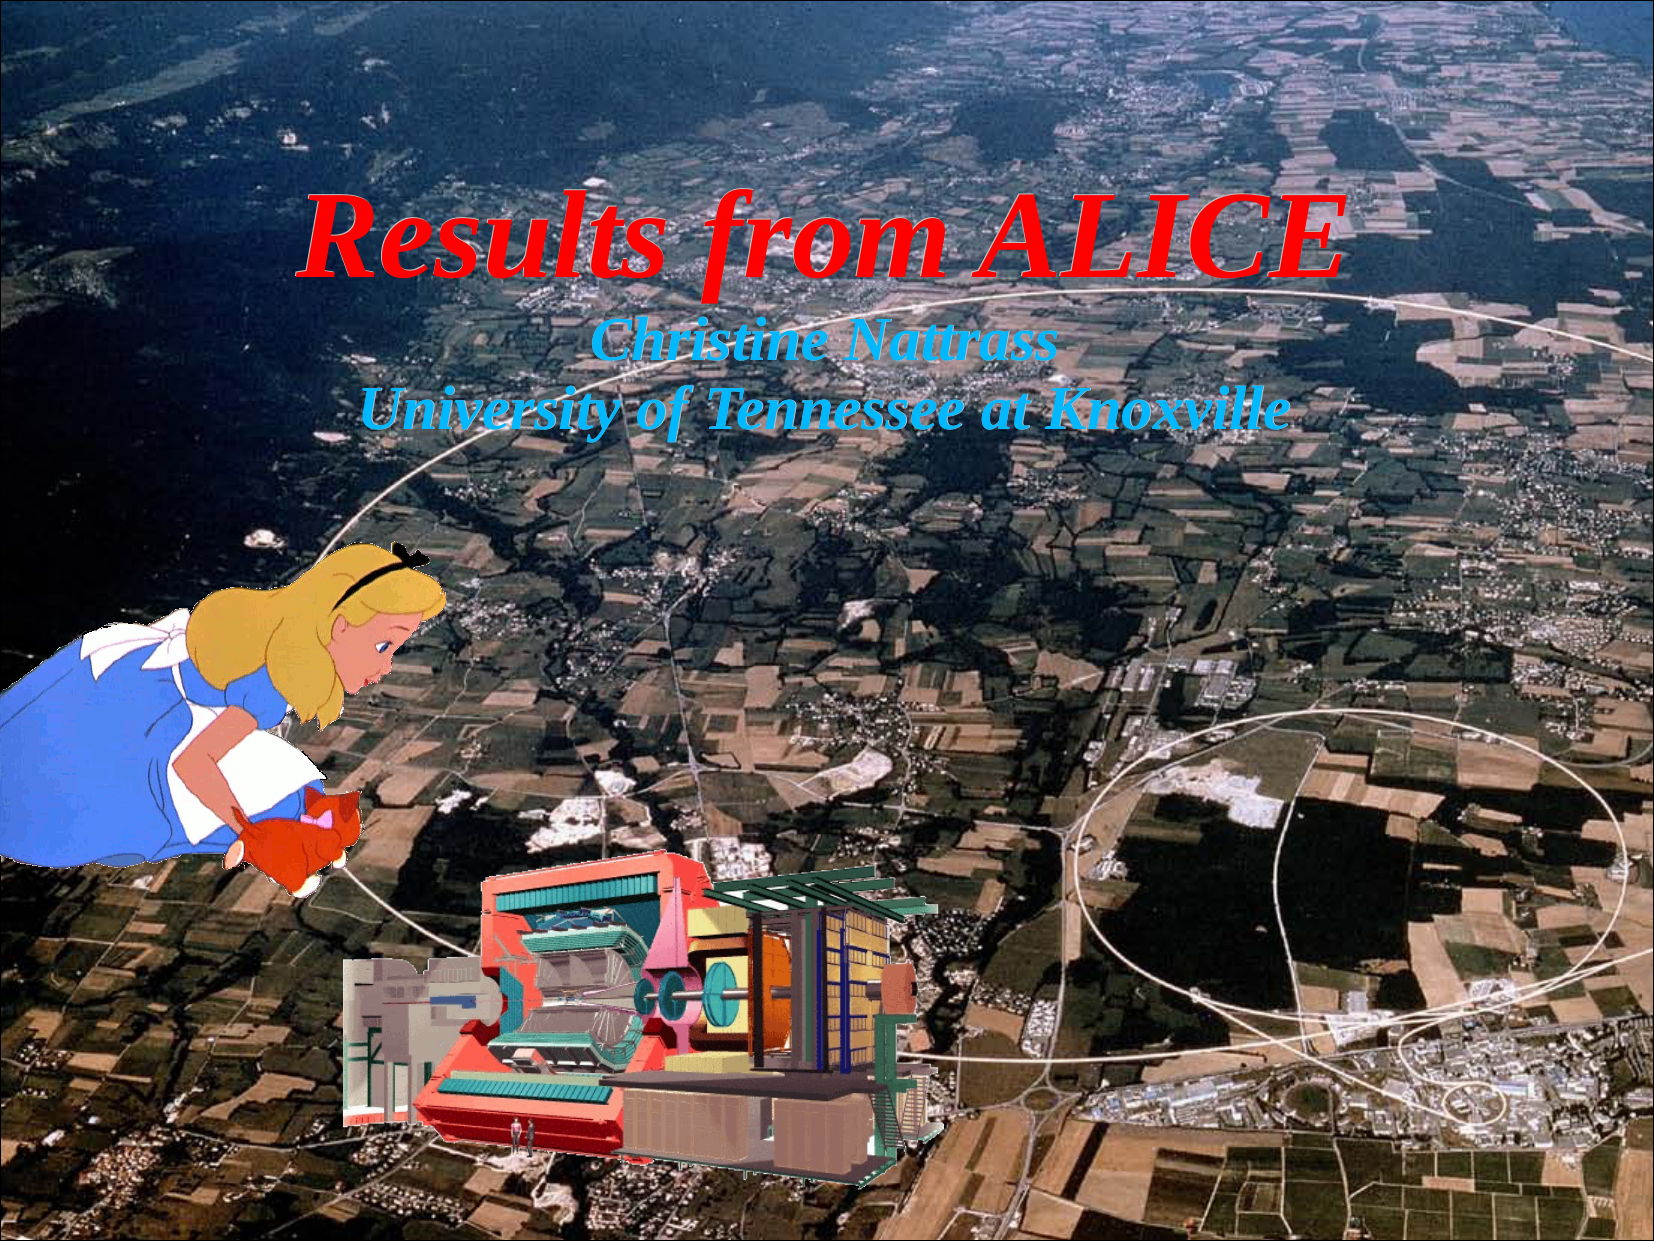

Results from ALICE
Christine Nattrass
University of Tennessee at Knoxville